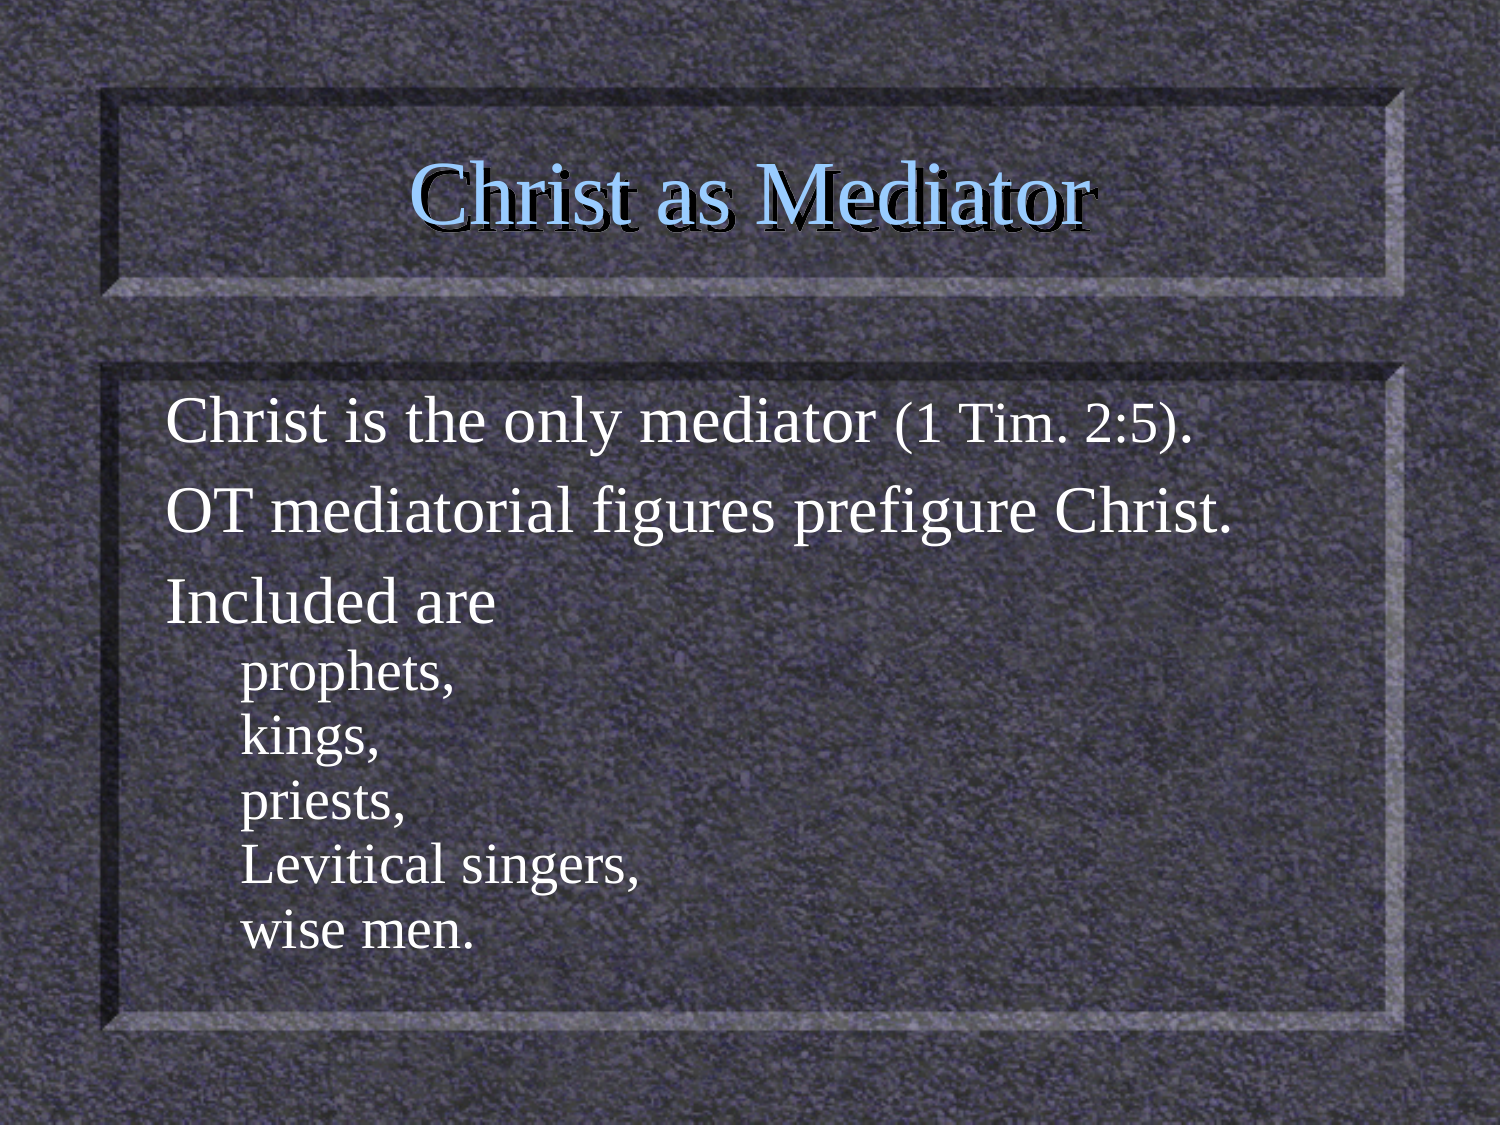

# Christ as Mediator
Christ is the only mediator (1 Tim. 2:5).
OT mediatorial figures prefigure Christ.
Included are
prophets,
kings,
priests,
Levitical singers,
wise men.